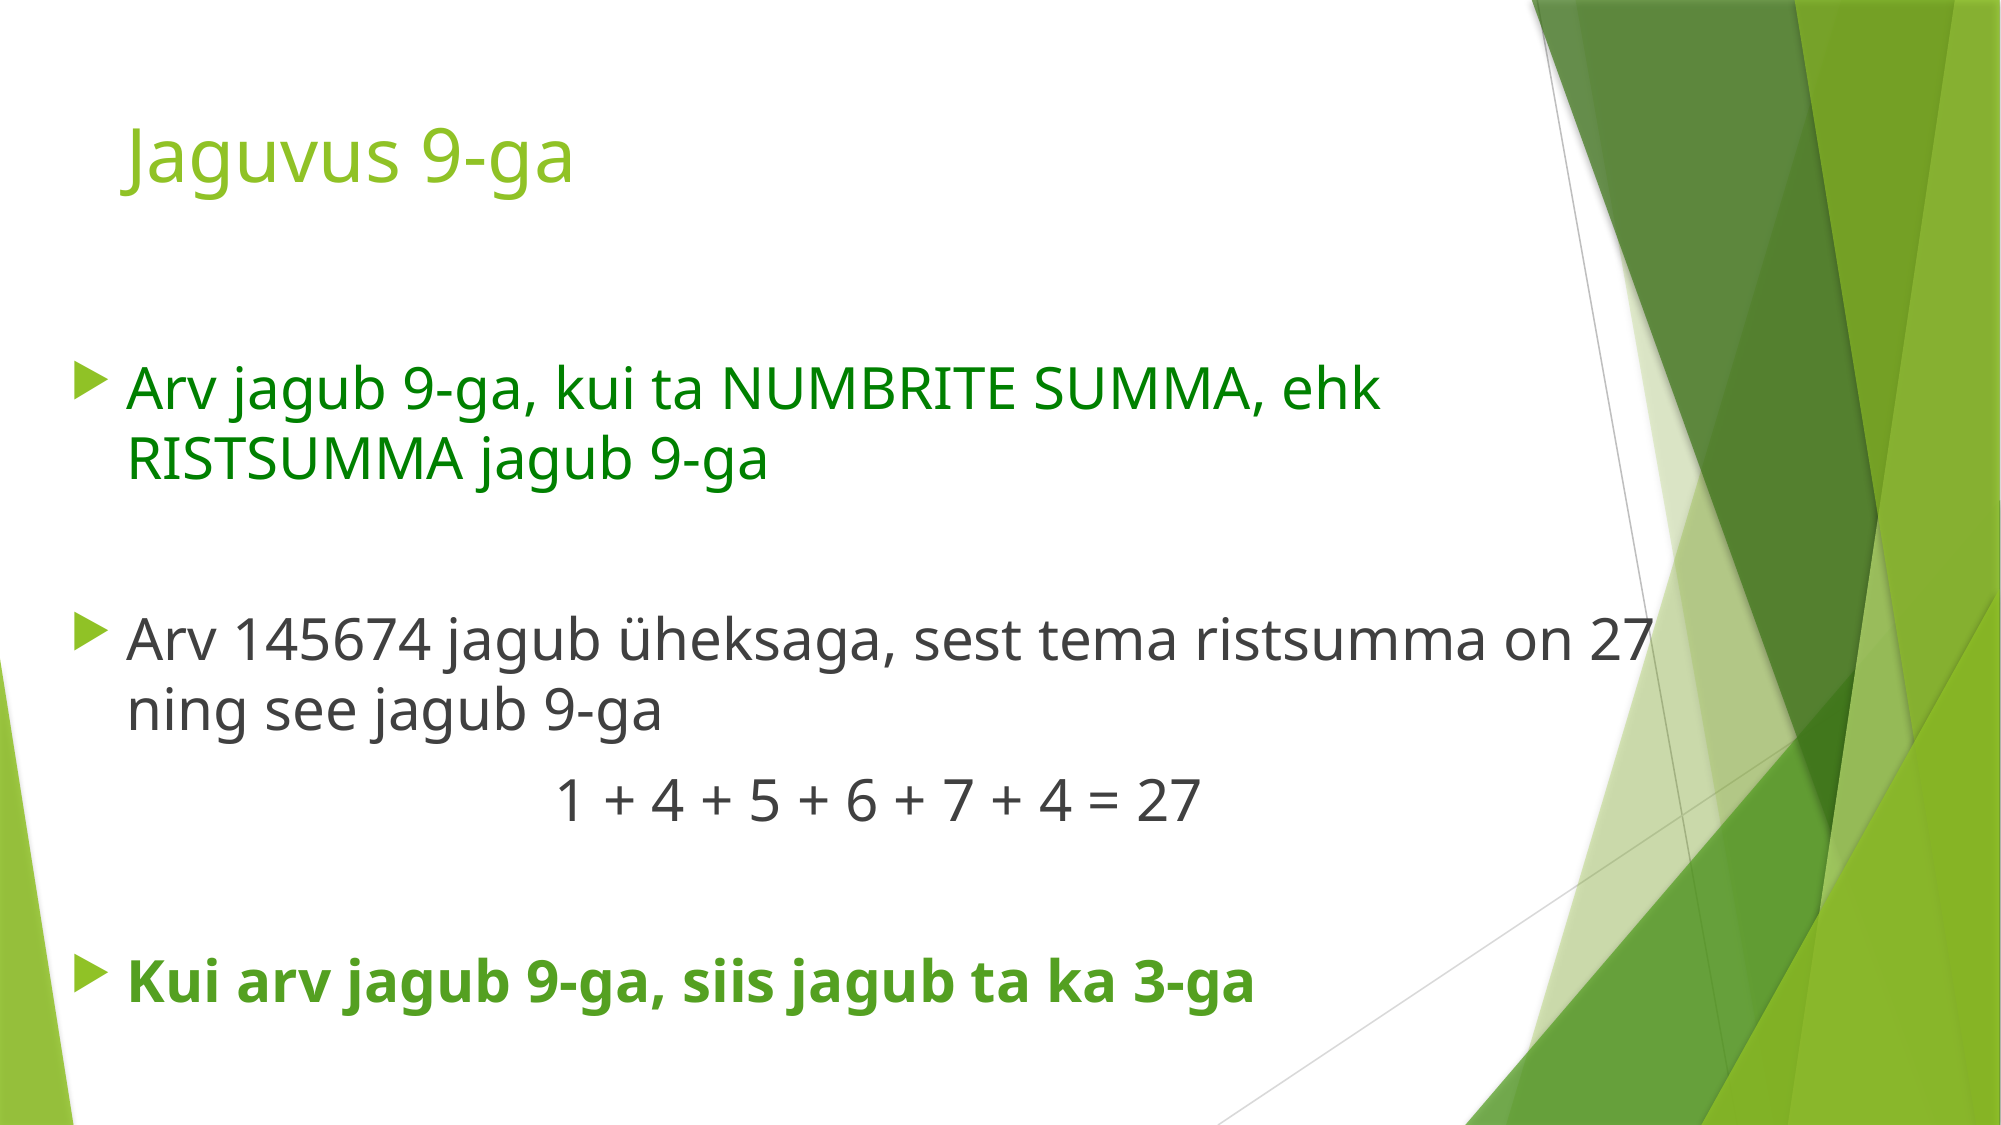

# Jaguvus 9-ga
Arv jagub 9-ga, kui ta NUMBRITE SUMMA, ehk RISTSUMMA jagub 9-ga
Arv 145674 jagub üheksaga, sest tema ristsumma on 27 ning see jagub 9-ga
1 + 4 + 5 + 6 + 7 + 4 = 27
Kui arv jagub 9-ga, siis jagub ta ka 3-ga